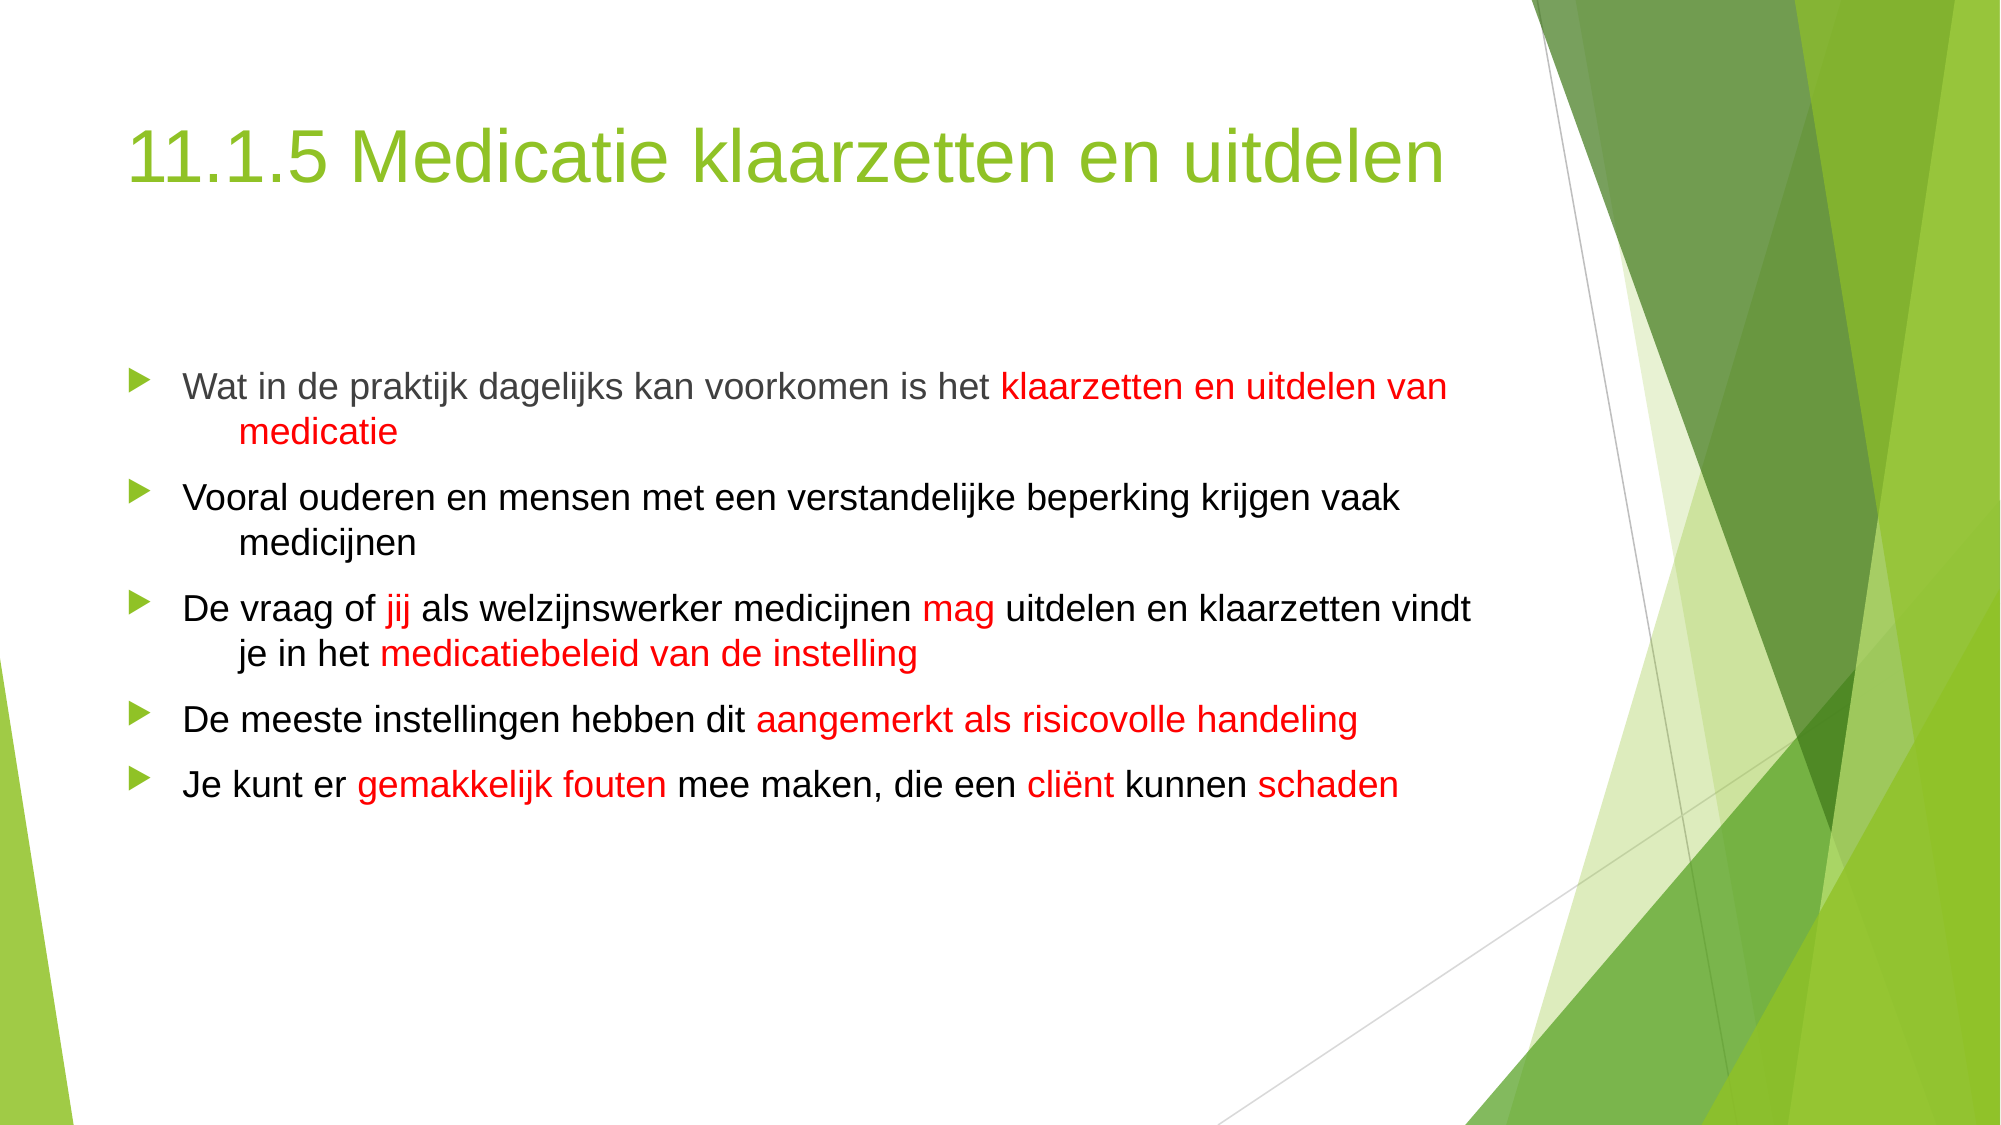

# 11.1.5 Medicatie klaarzetten en uitdelen
Wat in de praktijk dagelijks kan voorkomen is het klaarzetten en uitdelen van medicatie
Vooral ouderen en mensen met een verstandelijke beperking krijgen vaak medicijnen
De vraag of jij als welzijnswerker medicijnen mag uitdelen en klaarzetten vindt je in het medicatiebeleid van de instelling
De meeste instellingen hebben dit aangemerkt als risicovolle handeling
Je kunt er gemakkelijk fouten mee maken, die een cliënt kunnen schaden